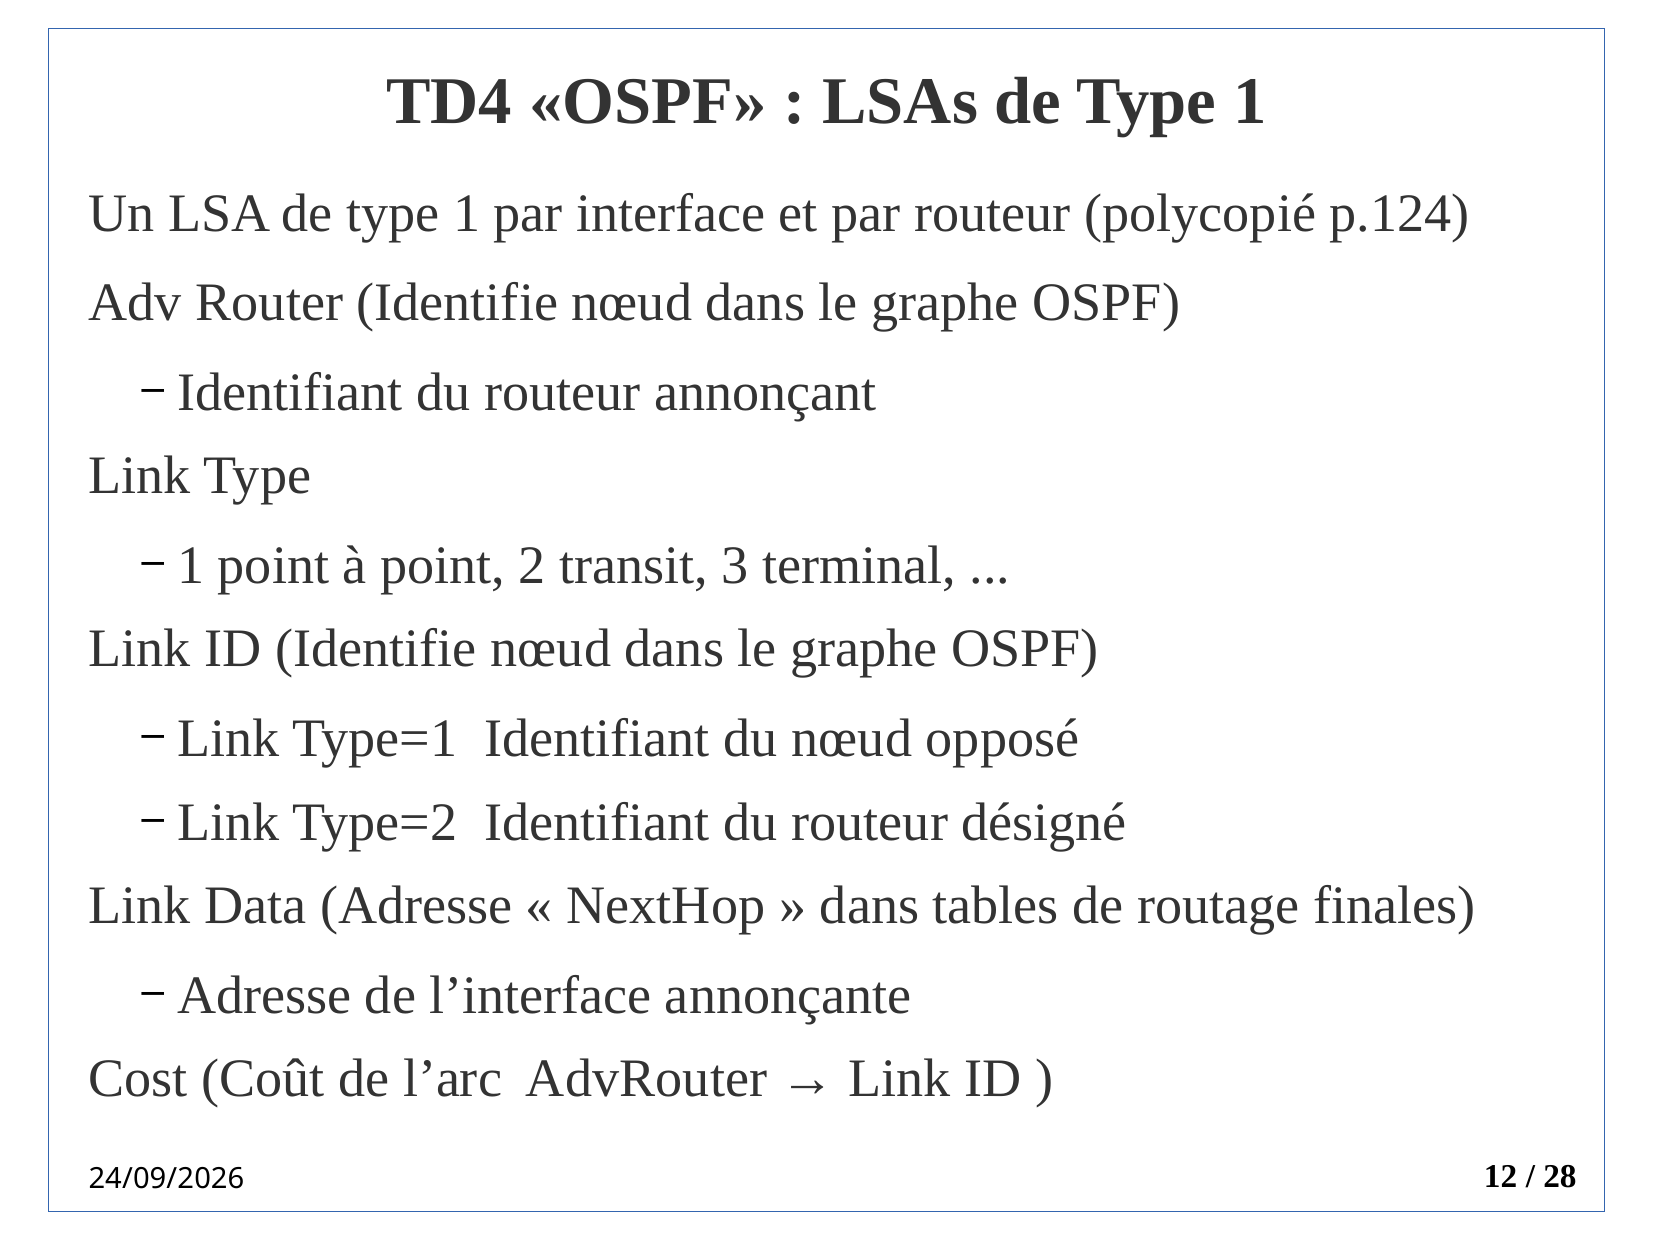

# TD4 «OSPF» : LSAs de Type 1
Un LSA de type 1 par interface et par routeur (polycopié p.124)
Adv Router (Identifie nœud dans le graphe OSPF)
Identifiant du routeur annonçant
Link Type
1 point à point, 2 transit, 3 terminal, ...
Link ID (Identifie nœud dans le graphe OSPF)
Link Type=1 Identifiant du nœud opposé
Link Type=2 Identifiant du routeur désigné
Link Data (Adresse « NextHop » dans tables de routage finales)
Adresse de l’interface annonçante
Cost (Coût de l’arc AdvRouter → Link ID )
12